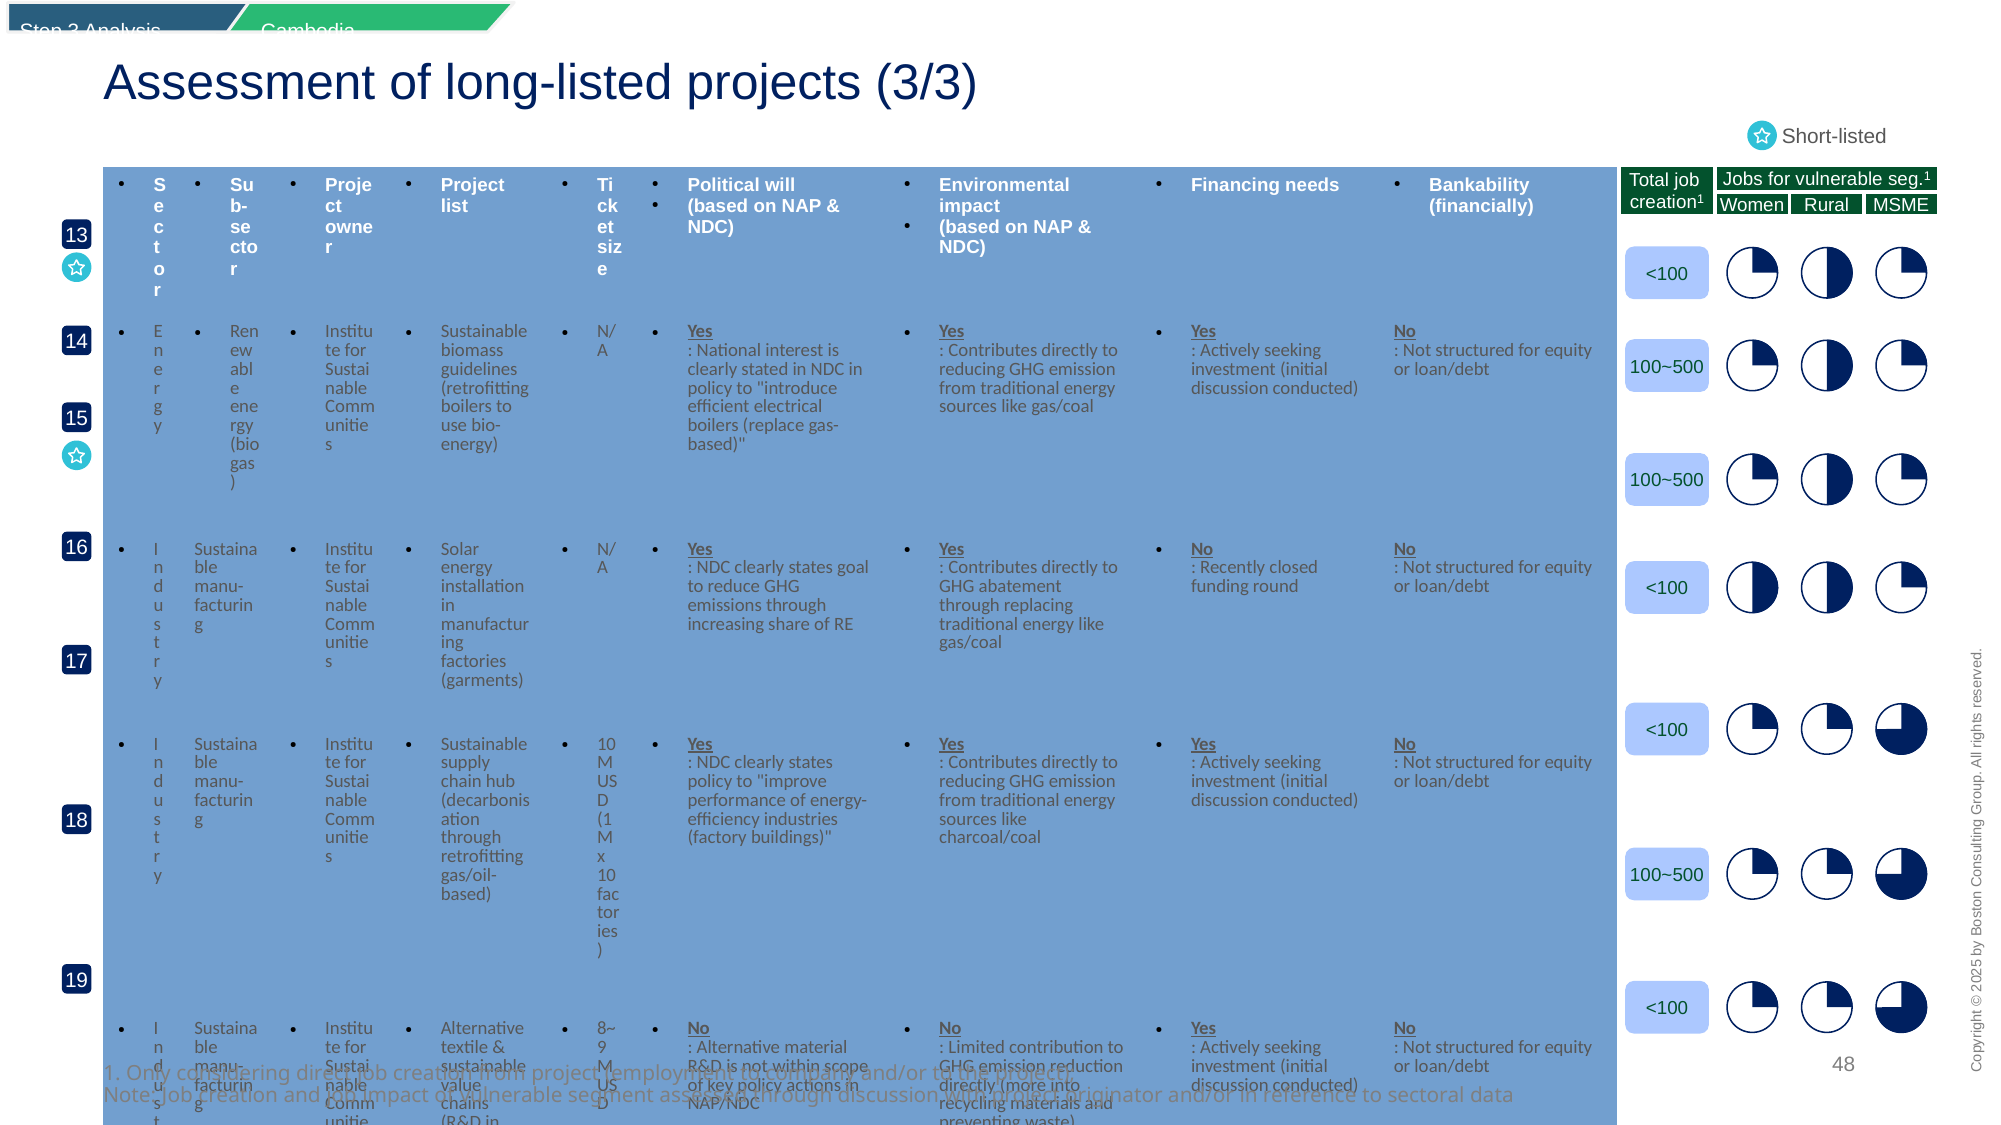

Step 3 Analysis
Cambodia
# Assessment of long-listed projects (3/3)
Short-listed
| Sector | Sub-sector | Project owner | Project list | Ticket size | Political will (based on NAP & NDC) | Environmental impact (based on NAP & NDC) | Financing needs | Bankability (financially) |
| --- | --- | --- | --- | --- | --- | --- | --- | --- |
| Energy | Renewable energy (biogas) | Institute for Sustainable Communities | Sustainable biomass guidelines (retrofitting boilers to use bio-energy) | N/A | Yes : National interest is clearly stated in NDC in policy to "introduce efficient electrical boilers (replace gas-based)" | Yes : Contributes directly to reducing GHG emission from traditional energy sources like gas/coal | Yes : Actively seeking investment (initial discussion conducted) | No : Not structured for equity or loan/debt |
| Industry | Sustainable manu-facturing | Institute for Sustainable Communities | Solar energy installation in manufacturing factories (garments) | N/A | Yes : NDC clearly states goal to reduce GHG emissions through increasing share of RE | Yes : Contributes directly to GHG abatement through replacing traditional energy like gas/coal | No : Recently closed funding round | No : Not structured for equity or loan/debt |
| Industry | Sustainable manu-facturing | Institute for Sustainable Communities | Sustainable supply chain hub (decarbonisation through retrofitting gas/oil-based) | 10M USD (1M x 10 factories) | Yes : NDC clearly states policy to "improve performance of energy-efficiency industries (factory buildings)" | Yes : Contributes directly to reducing GHG emission from traditional energy sources like charcoal/coal | Yes : Actively seeking investment (initial discussion conducted) | No : Not structured for equity or loan/debt |
| Industry | Sustainable manu-facturing | Institute for Sustainable Communities | Alternative textile & sustainable value chains (R&D in organic textile) | 8~9M USD | No : Alternative material R&D is not within scope of key policy actions in NAP/NDC | No : Limited contribution to GHG emission reduction directly (more into recycling materials and preventing waste) | Yes : Actively seeking investment (initial discussion conducted) | No : Not structured for equity or loan/debt |
| Industry | EV | EnergyLab | Scaling urban electric mobility in Cambodia | N/A | Yes : National interest is high in promoting clean transport (in NAP) & in EV Roadmap which aims to introduce 70% of electric motorcycles, 40% of electric cars/buses (by 2050) | Yes : Contributes to removing significant amounts of GHG emission from gas-based transportation | No : Recently closed funding | Yes : Equity investment into for-profit project with some financial returns available |
| Industry | EV | Onion Mobility | Expansion of production of electric tuk tuks | N/A | Yes : National interest is high in promoting clean transport (in NAP) & in EV Roadmap which aims to introduce 70% of electric motorcycles, 40% of electric cars/buses (by 2050) | Yes : Contributes to removing significant amounts of GHG emission from gas-based transportation | No : Recently closed funding round | Yes : Equity investment into for-profit project with some financial returns available |
| Inustry | EV | Charge+ | Installation of EV (4-wheeler) chargers across Cambodia | N/A | Yes : National interest to grow EV manufacturing & consumption within Cambodia is strong | Yes : Contributes directly to reducing GHG emission from gasoline cars | No : Recently received $8M funding and thus looking for long-term investment | Yes : Equity investment into for-profit project with some financial returns available |
Total job
creation1
Jobs for vulnerable seg.1
Women
Rural
MSME
13
<100
14
100~500
15
100~500
16
<100
17
<100
18
100~500
19
<100
1. Only considering direct job creation from project (employment to company and/or to the project);
Note: Job creation and job impact of vulnerable segment assessed through discussion with project originator and/or in reference to sectoral data